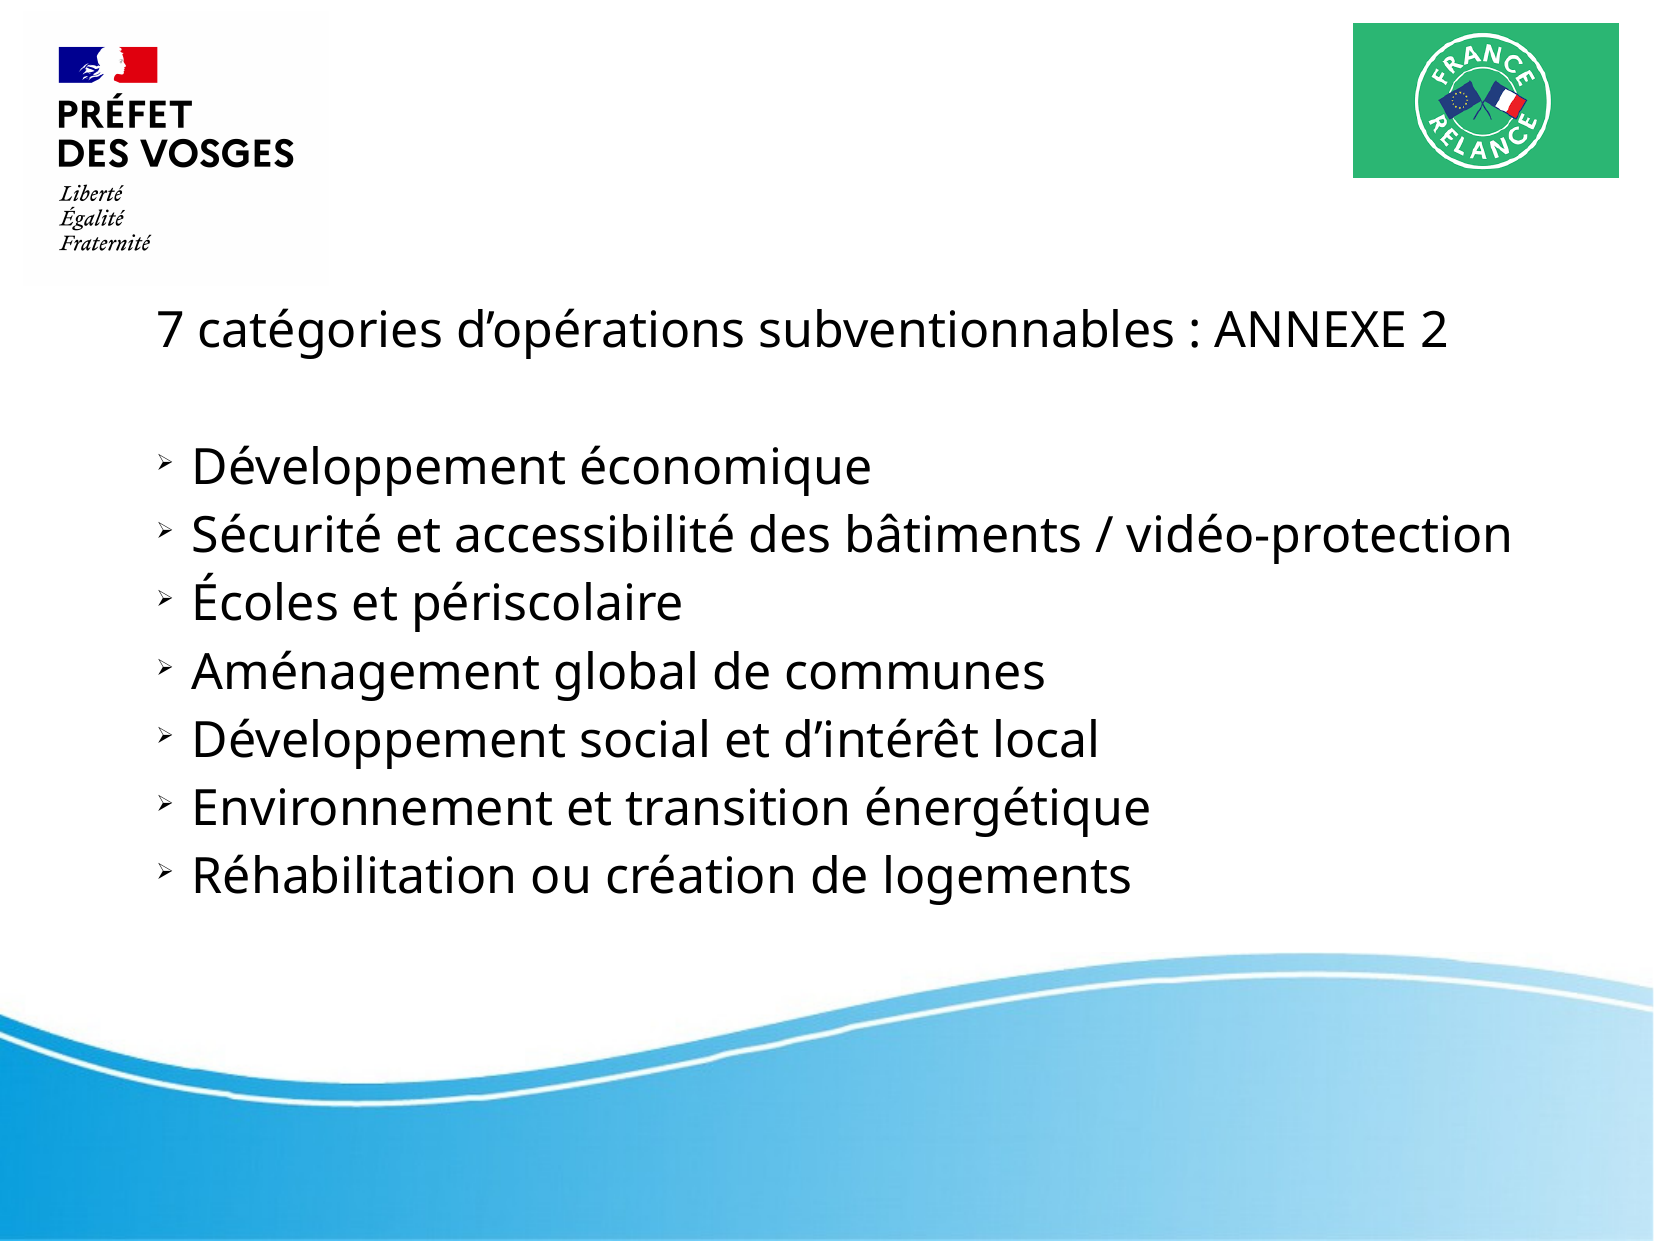

7 catégories d’opérations subventionnables : ANNEXE 2
Développement économique
Sécurité et accessibilité des bâtiments / vidéo-protection
Écoles et périscolaire
Aménagement global de communes
Développement social et d’intérêt local
Environnement et transition énergétique
Réhabilitation ou création de logements